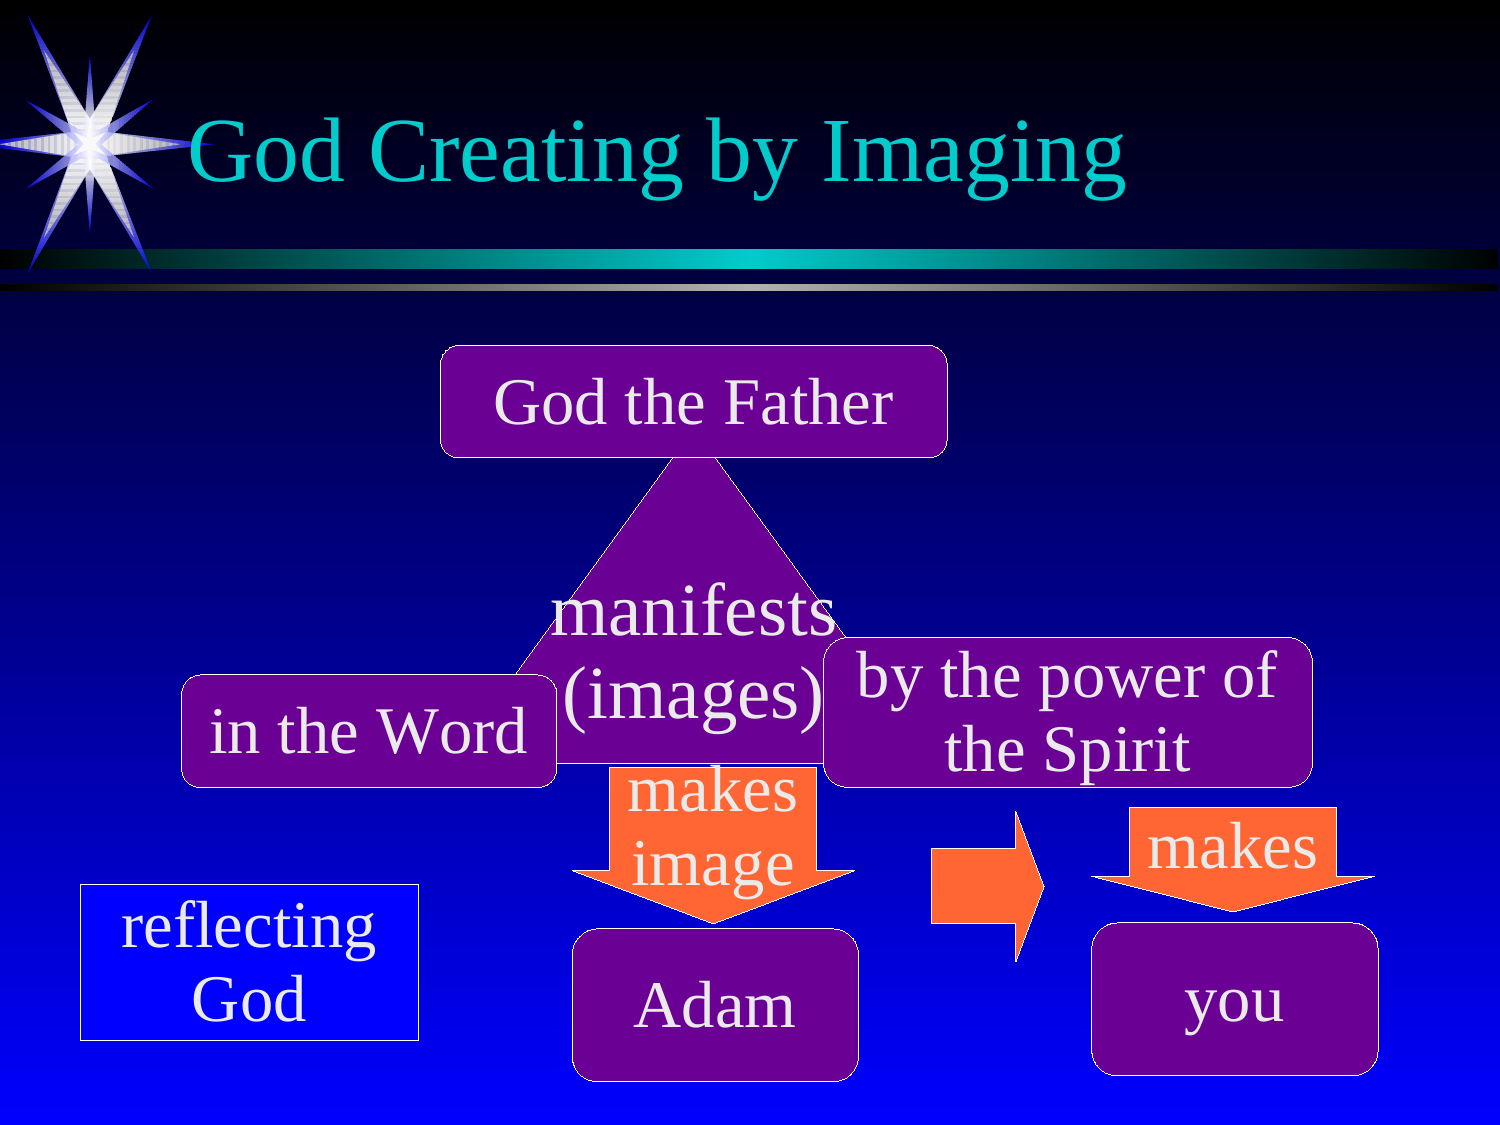

# God Creating by Imaging
God the Father
manifests
(images)
by the power of
the Spirit
in the Word
makes
image
Adam
makes
you
reflecting
God